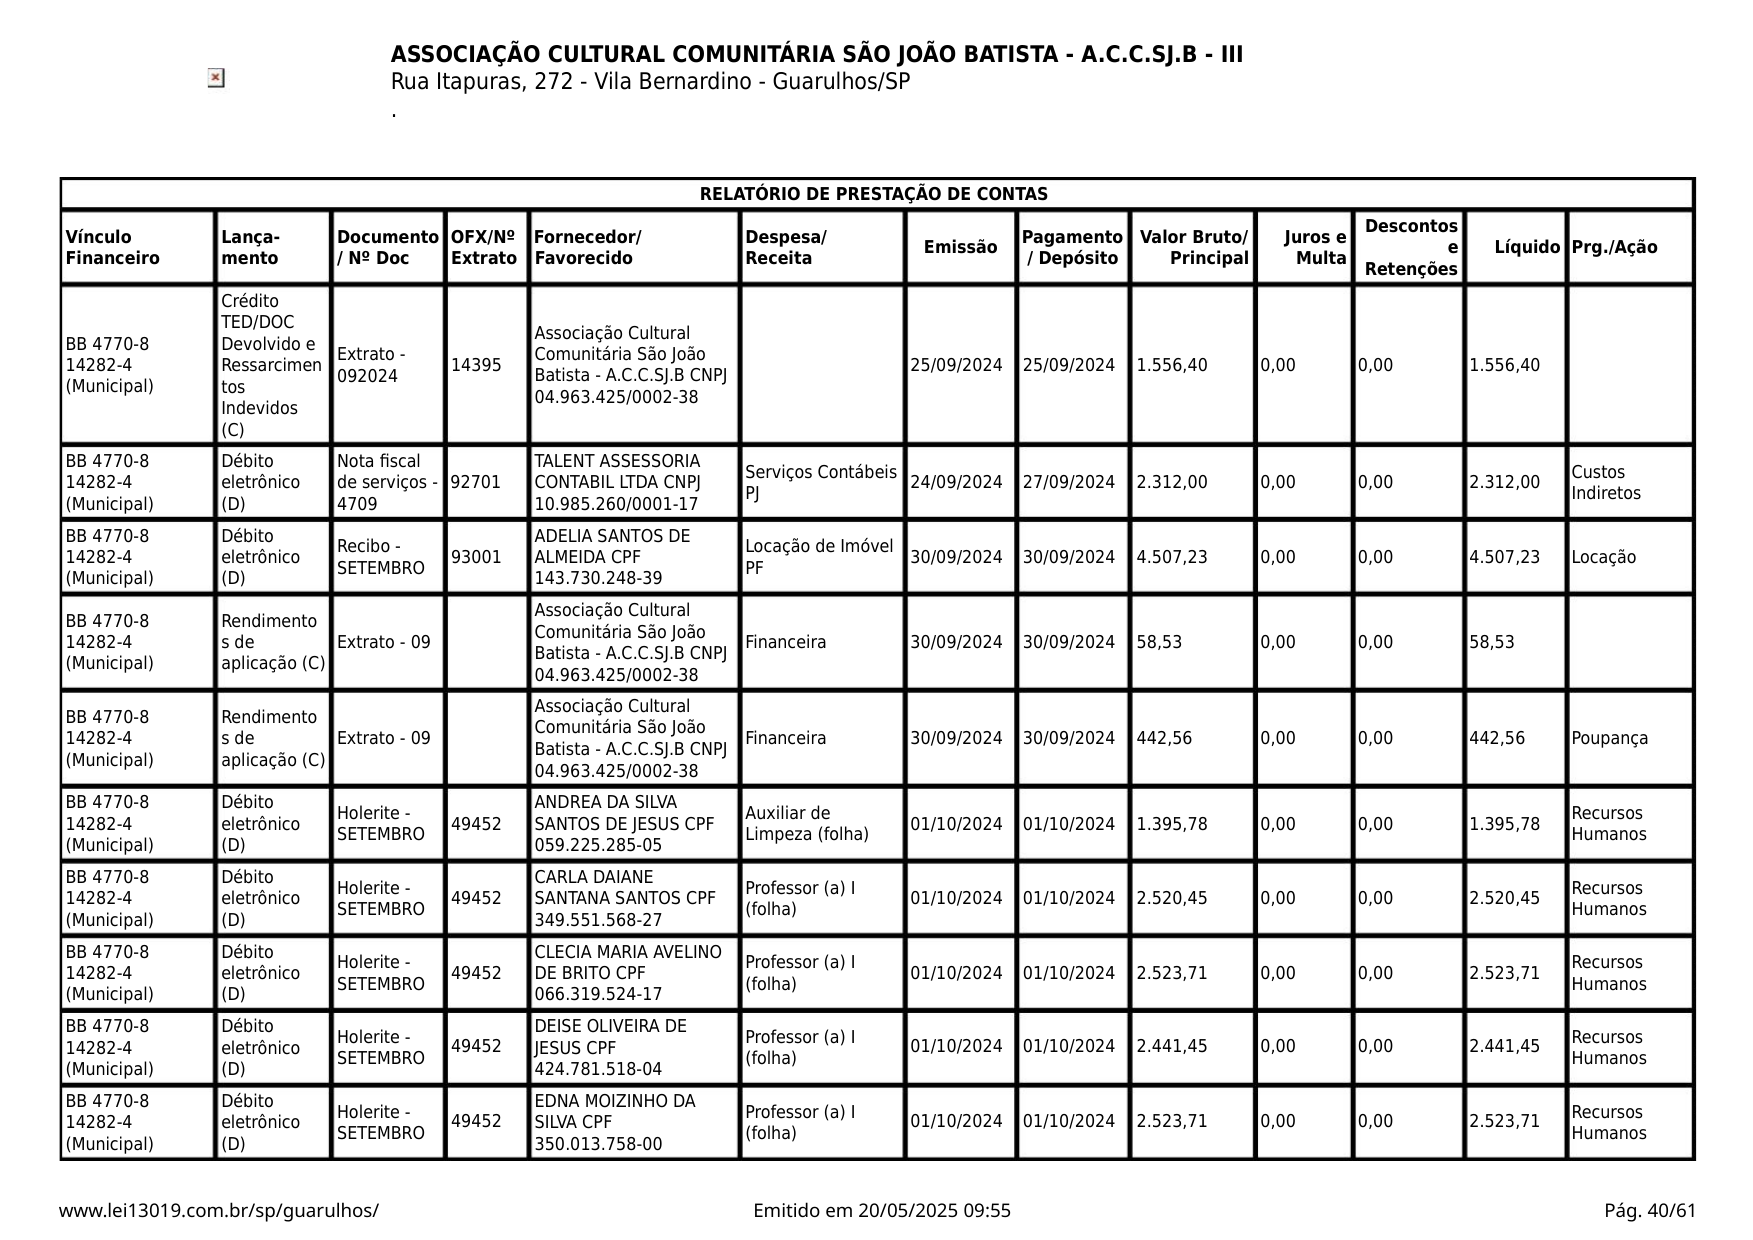

ASSOCIAÇÃO CULTURAL COMUNITÁRIA SÃO JOÃO BATISTA - A.C.C.SJ.B - III
Rua Itapuras, 272 - Vila Bernardino - Guarulhos/SP
.
RELATÓRIO DE PRESTAÇÃO DE CONTAS
Descontos
e
Retenções
Vínculo
Financeiro
Lança-
mento
Documento OFX/Nº Fornecedor/
Despesa/
Receita
Pagamento Valor Bruto/
/ Depósito Principal
Juros e
Multa
Emissão
Líquido Prg./Ação
/ Nº Doc
Extrato Favorecido
Crédito
TED/DOC
Devolvido e
Ressarcimen
tos
Indevidos
(C)
Associação Cultural
BB 4770-8
14282-4
(Municipal)
Extrato -
092024
Comunitária São João
Batista - A.C.C.SJ.B CNPJ
04.963.425/0002-38
14395
25/09/2024 25/09/2024 1.556,40
0,00
0,00
1.556,40
BB 4770-8
14282-4
(Municipal)
Débito
eletrônico
(D)
Nota ﬁscal
de serviços - 92701
4709
TALENT ASSESSORIA
CONTABIL LTDA CNPJ
10.985.260/0001-17
Serviços Contábeis
PJ
Custos
Indiretos
24/09/2024 27/09/2024 2.312,00
30/09/2024 30/09/2024 4.507,23
0,00
0,00
0,00
0,00
2.312,00
4.507,23
BB 4770-8
14282-4
(Municipal)
Débito
eletrônico
(D)
ADELIA SANTOS DE
ALMEIDA CPF
143.730.248-39
Recibo -
SETEMBRO
Locação de Imóvel
PF
93001
Locação
Associação Cultural
Comunitária São João
Batista - A.C.C.SJ.B CNPJ
04.963.425/0002-38
BB 4770-8
14282-4
(Municipal)
Rendimento
s de
aplicação (C)
Extrato - 09
Financeira
Financeira
30/09/2024 30/09/2024 58,53
30/09/2024 30/09/2024 442,56
0,00
0,00
0,00
0,00
58,53
Associação Cultural
Comunitária São João
Batista - A.C.C.SJ.B CNPJ
04.963.425/0002-38
BB 4770-8
14282-4
(Municipal)
Rendimento
s de
aplicação (C)
Extrato - 09
442,56
Poupança
BB 4770-8
14282-4
(Municipal)
Débito
eletrônico
(D)
ANDREA DA SILVA
SANTOS DE JESUS CPF
059.225.285-05
Holerite -
SETEMBRO
Auxiliar de
Limpeza (folha)
Recursos
Humanos
49452
49452
49452
49452
49452
01/10/2024 01/10/2024 1.395,78
01/10/2024 01/10/2024 2.520,45
01/10/2024 01/10/2024 2.523,71
01/10/2024 01/10/2024 2.441,45
01/10/2024 01/10/2024 2.523,71
0,00
0,00
0,00
0,00
0,00
0,00
0,00
0,00
0,00
0,00
1.395,78
2.520,45
2.523,71
2.441,45
2.523,71
BB 4770-8
14282-4
(Municipal)
Débito
eletrônico
(D)
CARLA DAIANE
SANTANA SANTOS CPF
349.551.568-27
Holerite -
SETEMBRO
Professor (a) I
(folha)
Recursos
Humanos
BB 4770-8
14282-4
(Municipal)
Débito
eletrônico
(D)
CLECIA MARIA AVELINO
DE BRITO CPF
066.319.524-17
Holerite -
SETEMBRO
Professor (a) I
(folha)
Recursos
Humanos
BB 4770-8
14282-4
(Municipal)
Débito
eletrônico
(D)
DEISE OLIVEIRA DE
JESUS CPF
424.781.518-04
Holerite -
SETEMBRO
Professor (a) I
(folha)
Recursos
Humanos
BB 4770-8
14282-4
(Municipal)
Débito
eletrônico
(D)
EDNA MOIZINHO DA
SILVA CPF
350.013.758-00
Holerite -
SETEMBRO
Professor (a) I
(folha)
Recursos
Humanos
www.lei13019.com.br/sp/guarulhos/
Emitido em 20/05/2025 09:55
Pág. 40/61